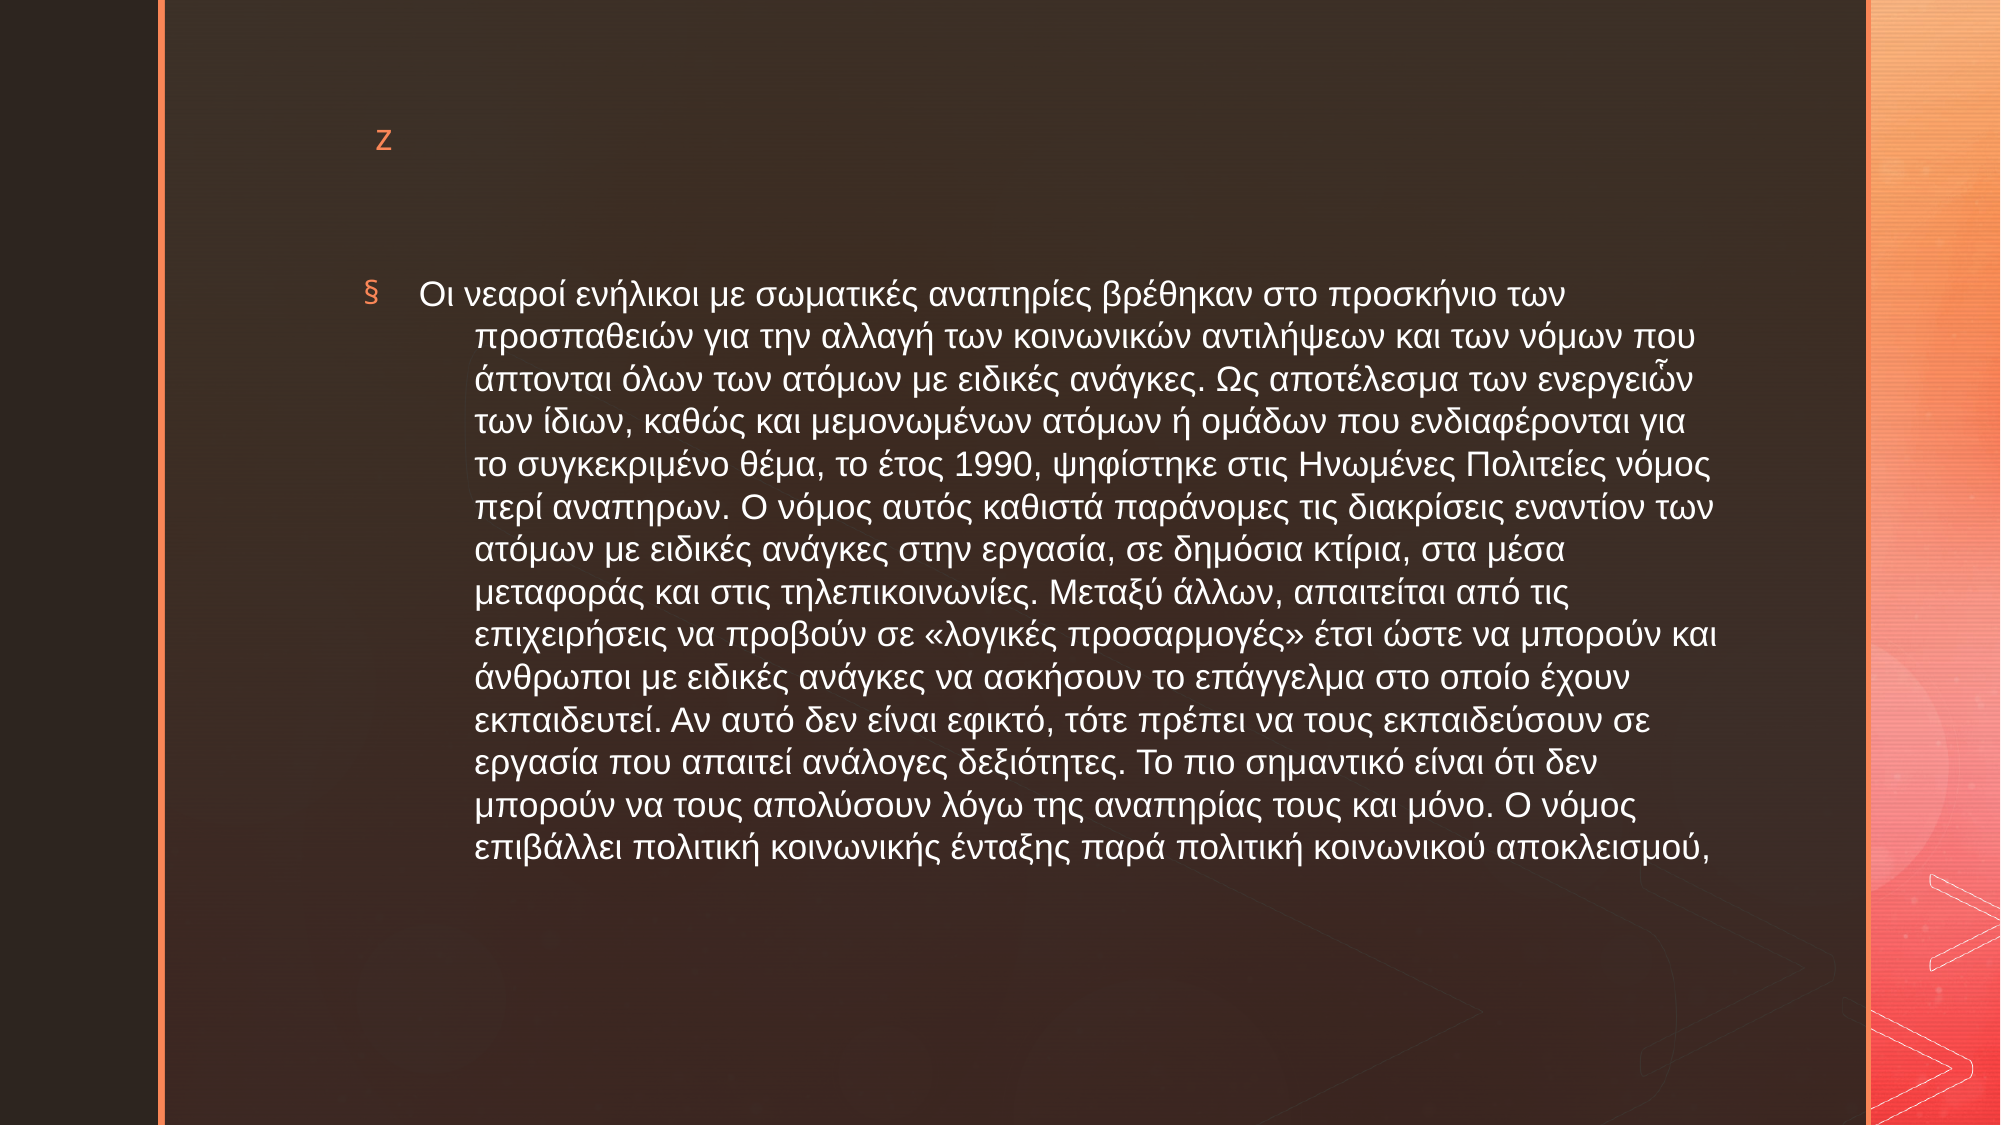

#
Οι νεαροί ενήλικοι με σωματικές αναπηρίες βρέθηκαν στο προσκήνιο των προσπαθειών για την αλλαγή των κοινωνικών αντιλήψεων και των νόμων που άπτονται όλων των ατόμων με ειδικές ανάγκες. Ως αποτέλεσμα των ενεργειὧν των ίδιων, καθώς και μεμονωμένων ατόμων ή ομάδων που ενδιαφέρονται για το συγκεκριμένο θέμα, το έτος 1990, ψηφίστηκε στις Ηνωμένες Πολιτείες νόμος περί αναπηρων. Ο νόμος αυτός καθιστά παράνομες τις διακρίσεις εναντίον των ατόμων με ειδικές ανάγκες στην εργασία, σε δημόσια κτίρια, στα μέσα μεταφοράς και στις τηλεπικοινωνίες. Μεταξύ άλλων, απαιτείται από τις επιχειρήσεις να προβούν σε «λογικές προσαρμογές» έτσι ώστε να μπορούν και άνθρωποι με ειδικές ανάγκες να ασκήσουν το επάγγελμα στο οποίο έχουν εκπαιδευτεί. Αν αυτό δεν είναι εφικτό, τότε πρέπει να τους εκπαιδεύσουν σε εργασία που απαιτεί ανάλογες δεξιότητες. Το πιο σημαντικό είναι ότι δεν μπορούν να τους απολύσουν λόγω της αναπηρίας τους και μόνο. Ο νόμος επιβάλλει πολιτική κοινωνικής ένταξης παρά πολιτική κοινωνικού αποκλεισμού,